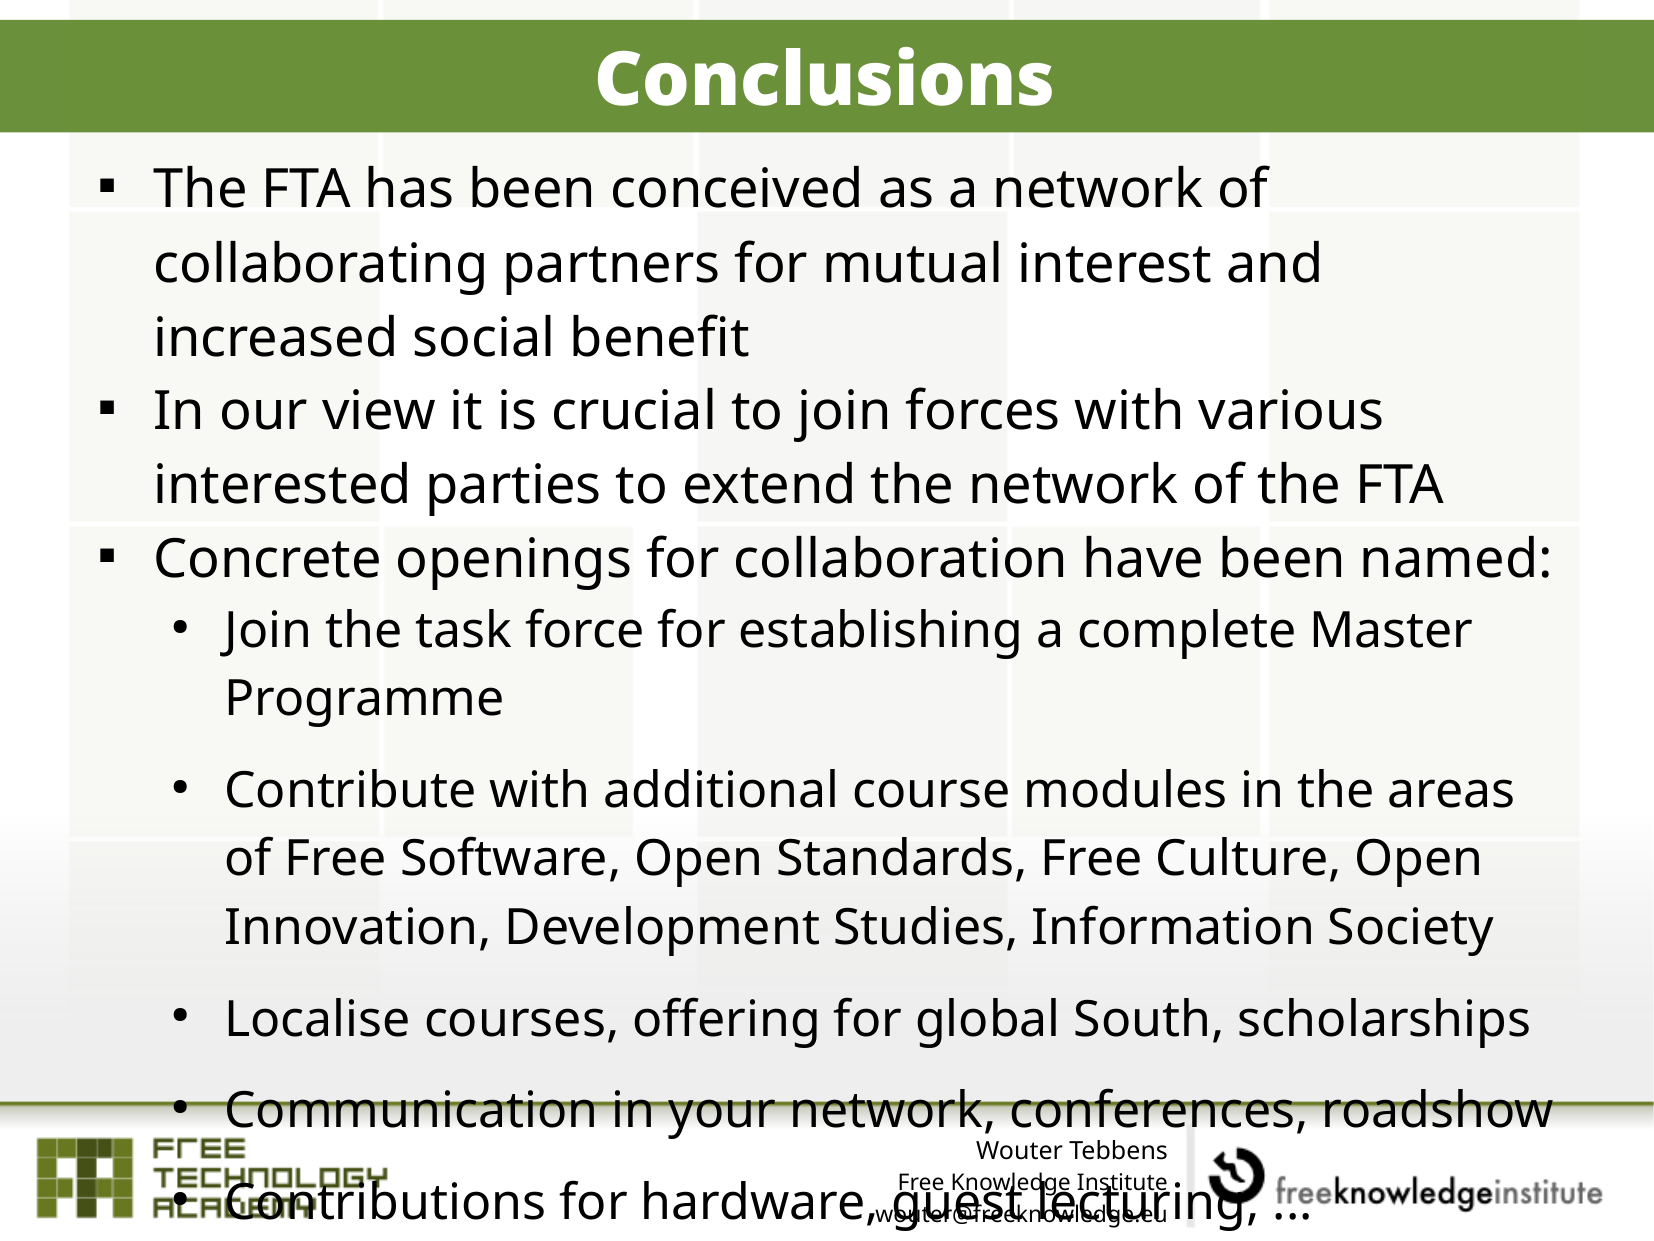

# Conclusions
The FTA has been conceived as a network of collaborating partners for mutual interest and increased social benefit
In our view it is crucial to join forces with various interested parties to extend the network of the FTA
Concrete openings for collaboration have been named:
Join the task force for establishing a complete Master Programme
Contribute with additional course modules in the areas of Free Software, Open Standards, Free Culture, Open Innovation, Development Studies, Information Society
Localise courses, offering for global South, scholarships
Communication in your network, conferences, roadshow
Contributions for hardware, guest lecturing, ...